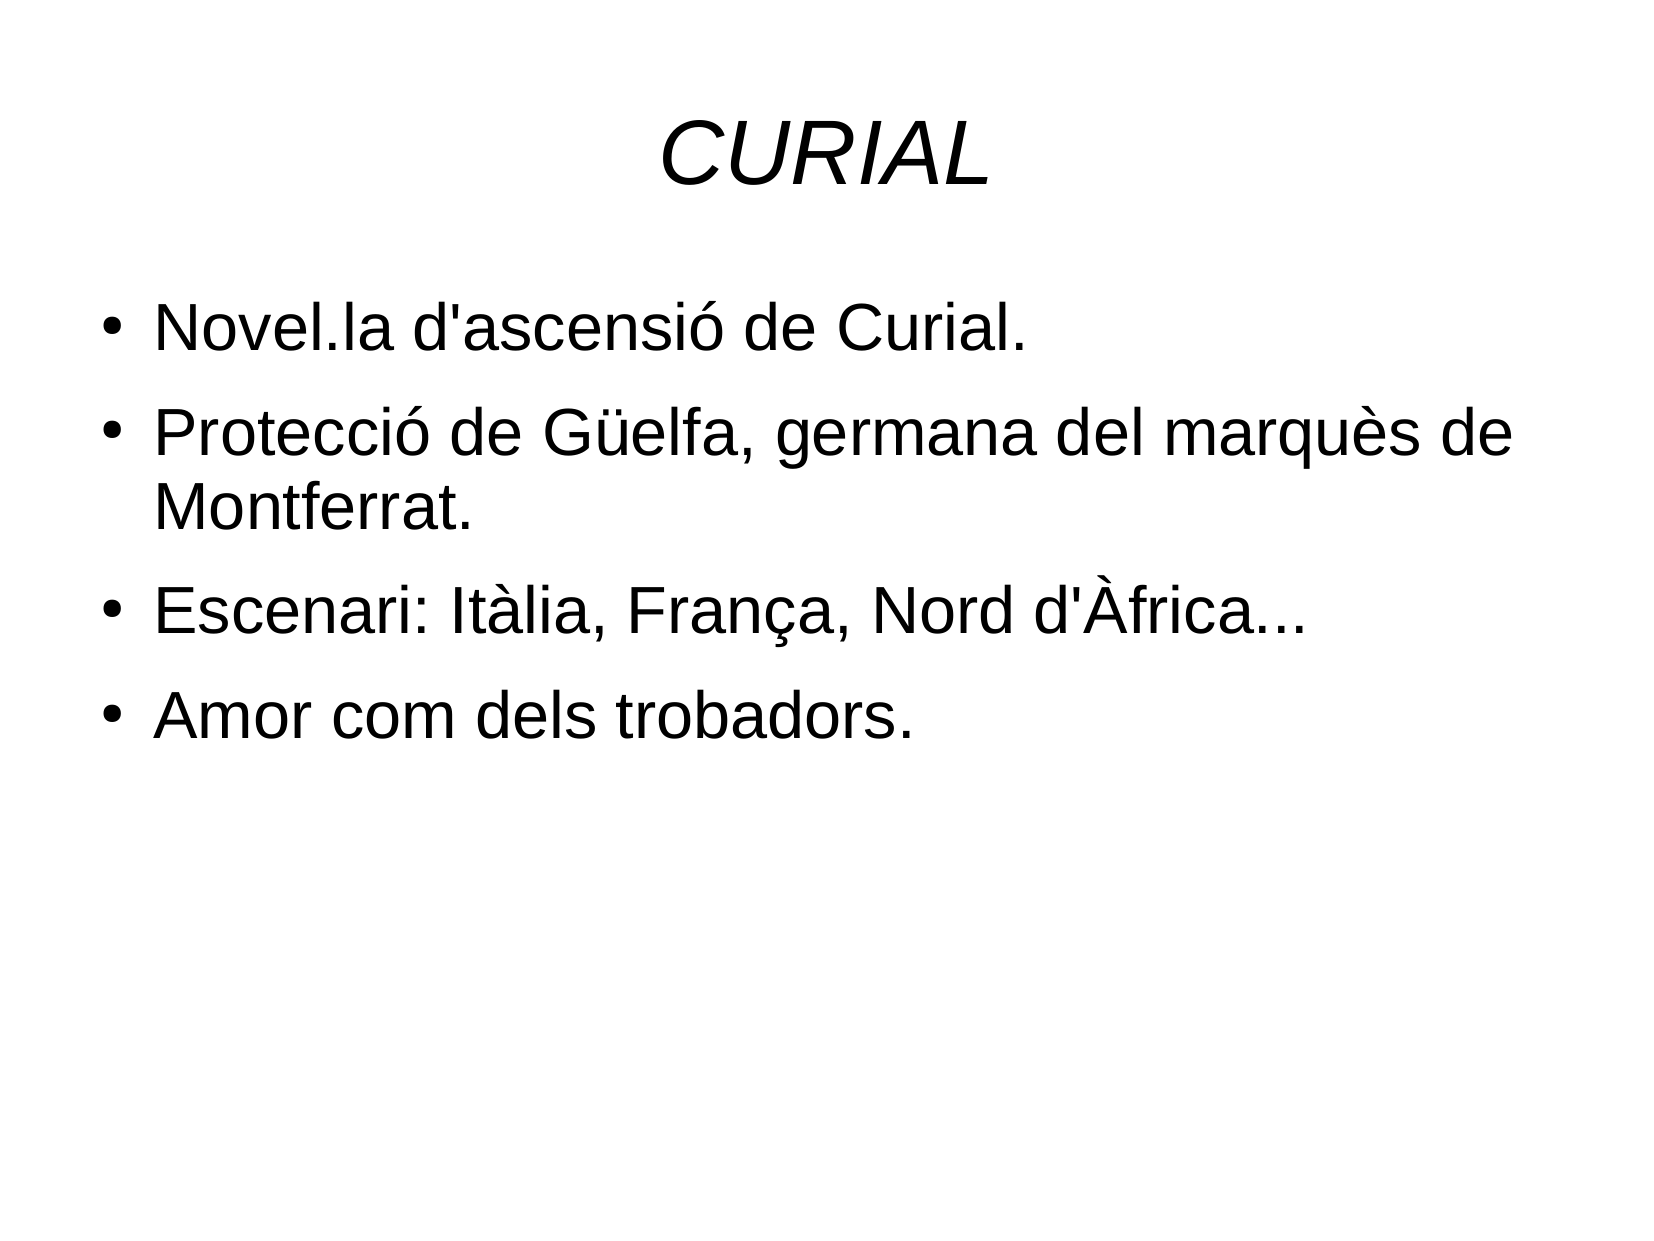

# CURIAL
Novel.la d'ascensió de Curial.
Protecció de Güelfa, germana del marquès de Montferrat.
Escenari: Itàlia, França, Nord d'Àfrica...
Amor com dels trobadors.